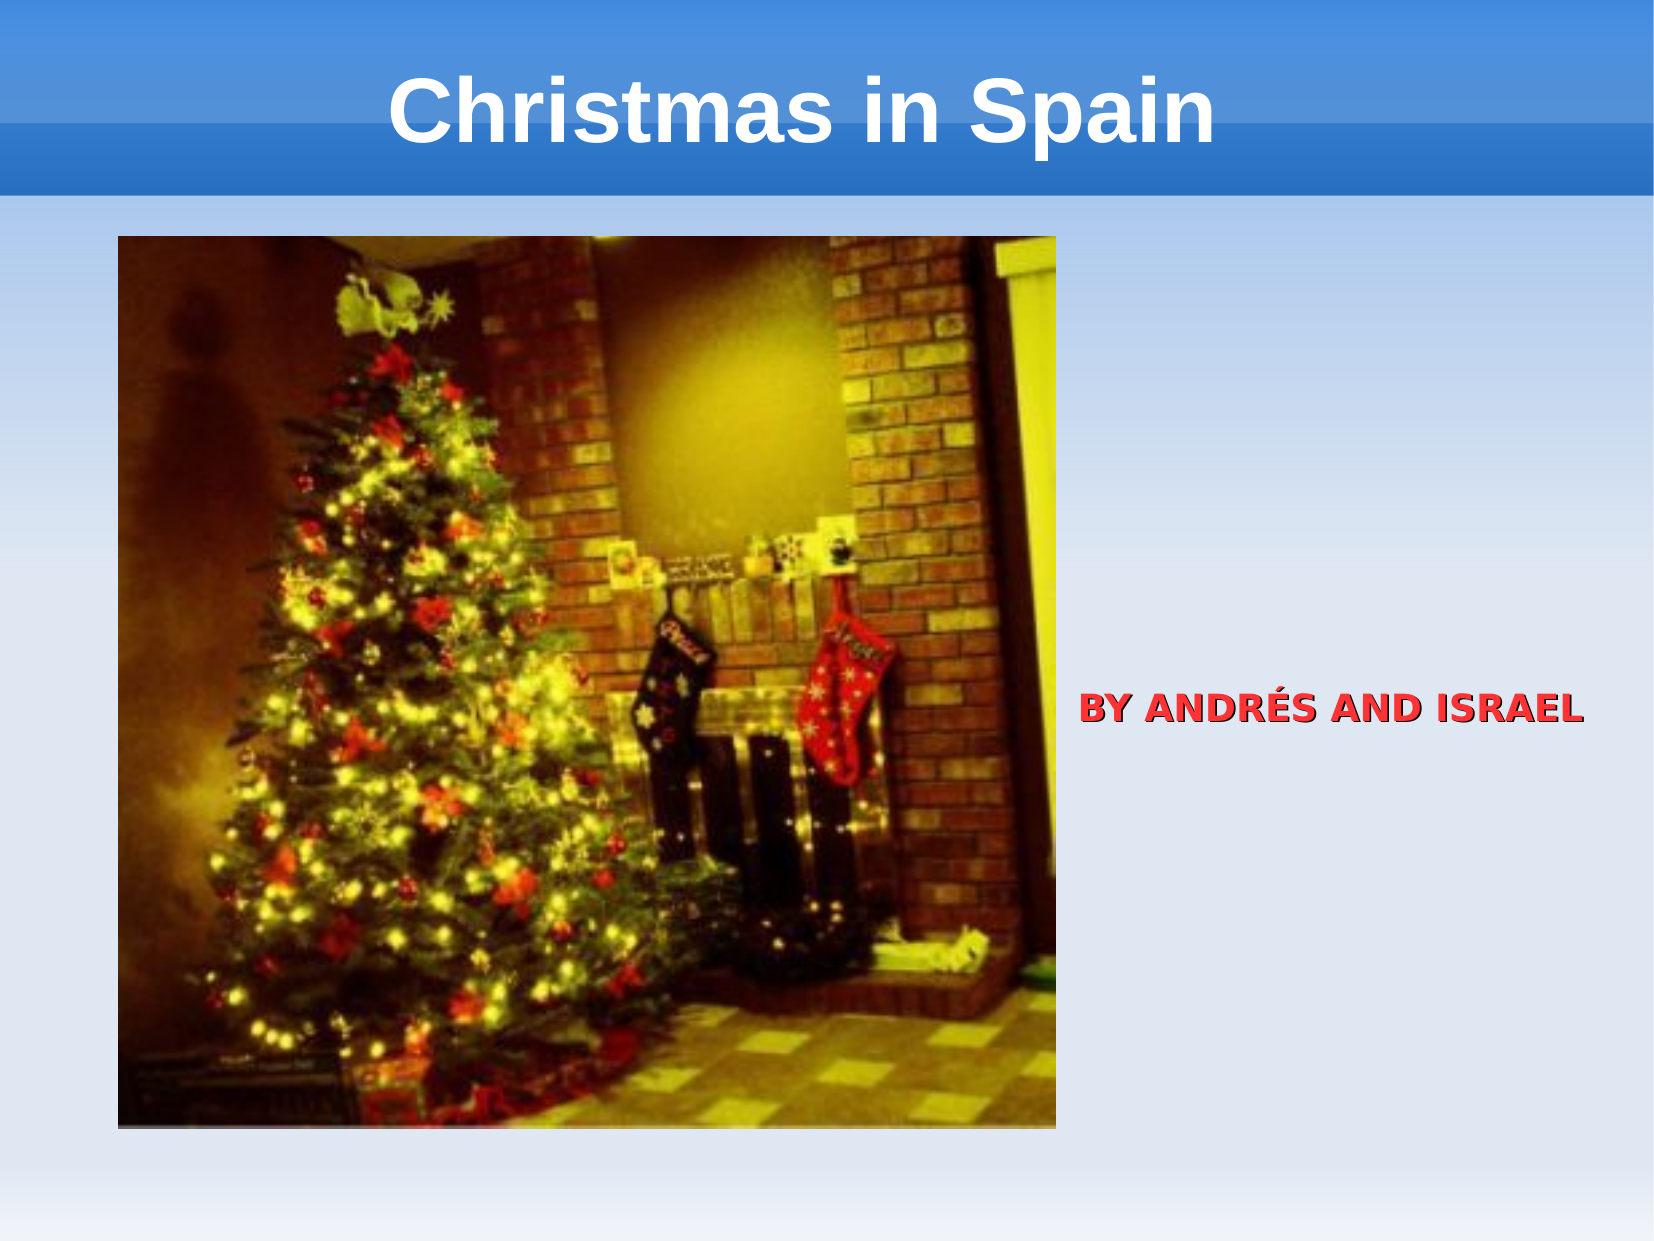

# Christmas in Spain
BY ANDRÉS AND ISRAEL